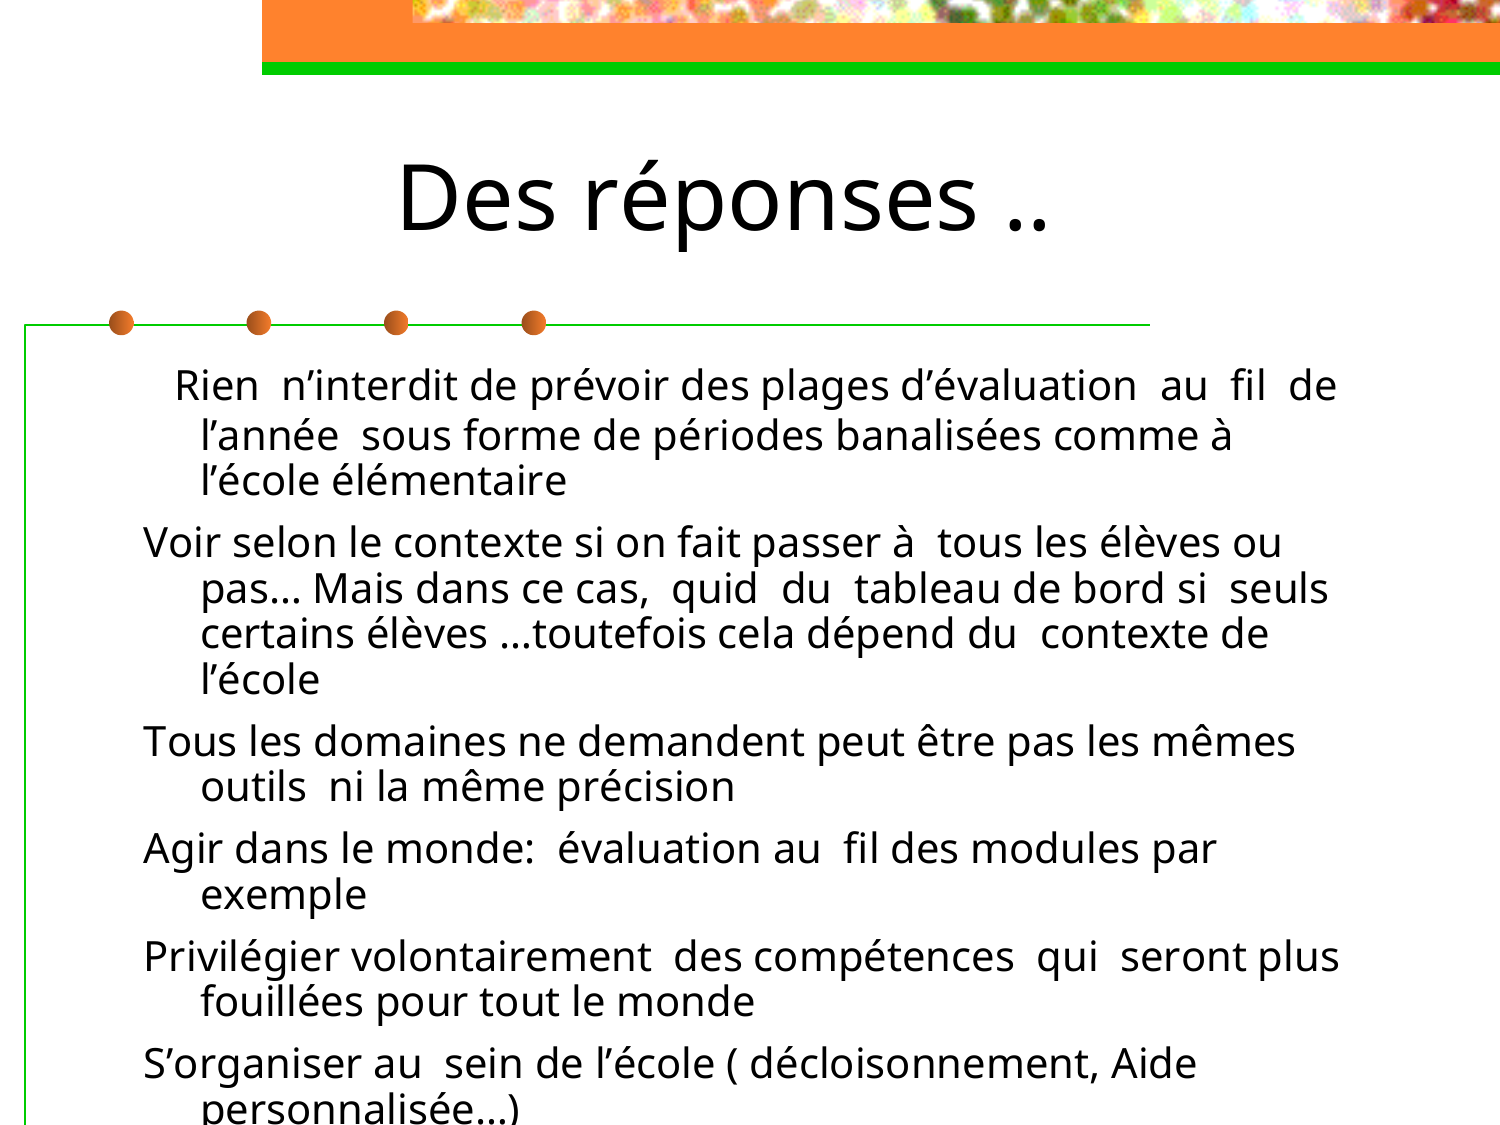

# Des réponses ..
 Rien n’interdit de prévoir des plages d’évaluation au fil de l’année sous forme de périodes banalisées comme à l’école élémentaire
Voir selon le contexte si on fait passer à tous les élèves ou pas… Mais dans ce cas, quid du tableau de bord si seuls certains élèves …toutefois cela dépend du contexte de l’école
Tous les domaines ne demandent peut être pas les mêmes outils ni la même précision
Agir dans le monde: évaluation au fil des modules par exemple
Privilégier volontairement des compétences qui seront plus fouillées pour tout le monde
S’organiser au sein de l’école ( décloisonnement, Aide personnalisée…)